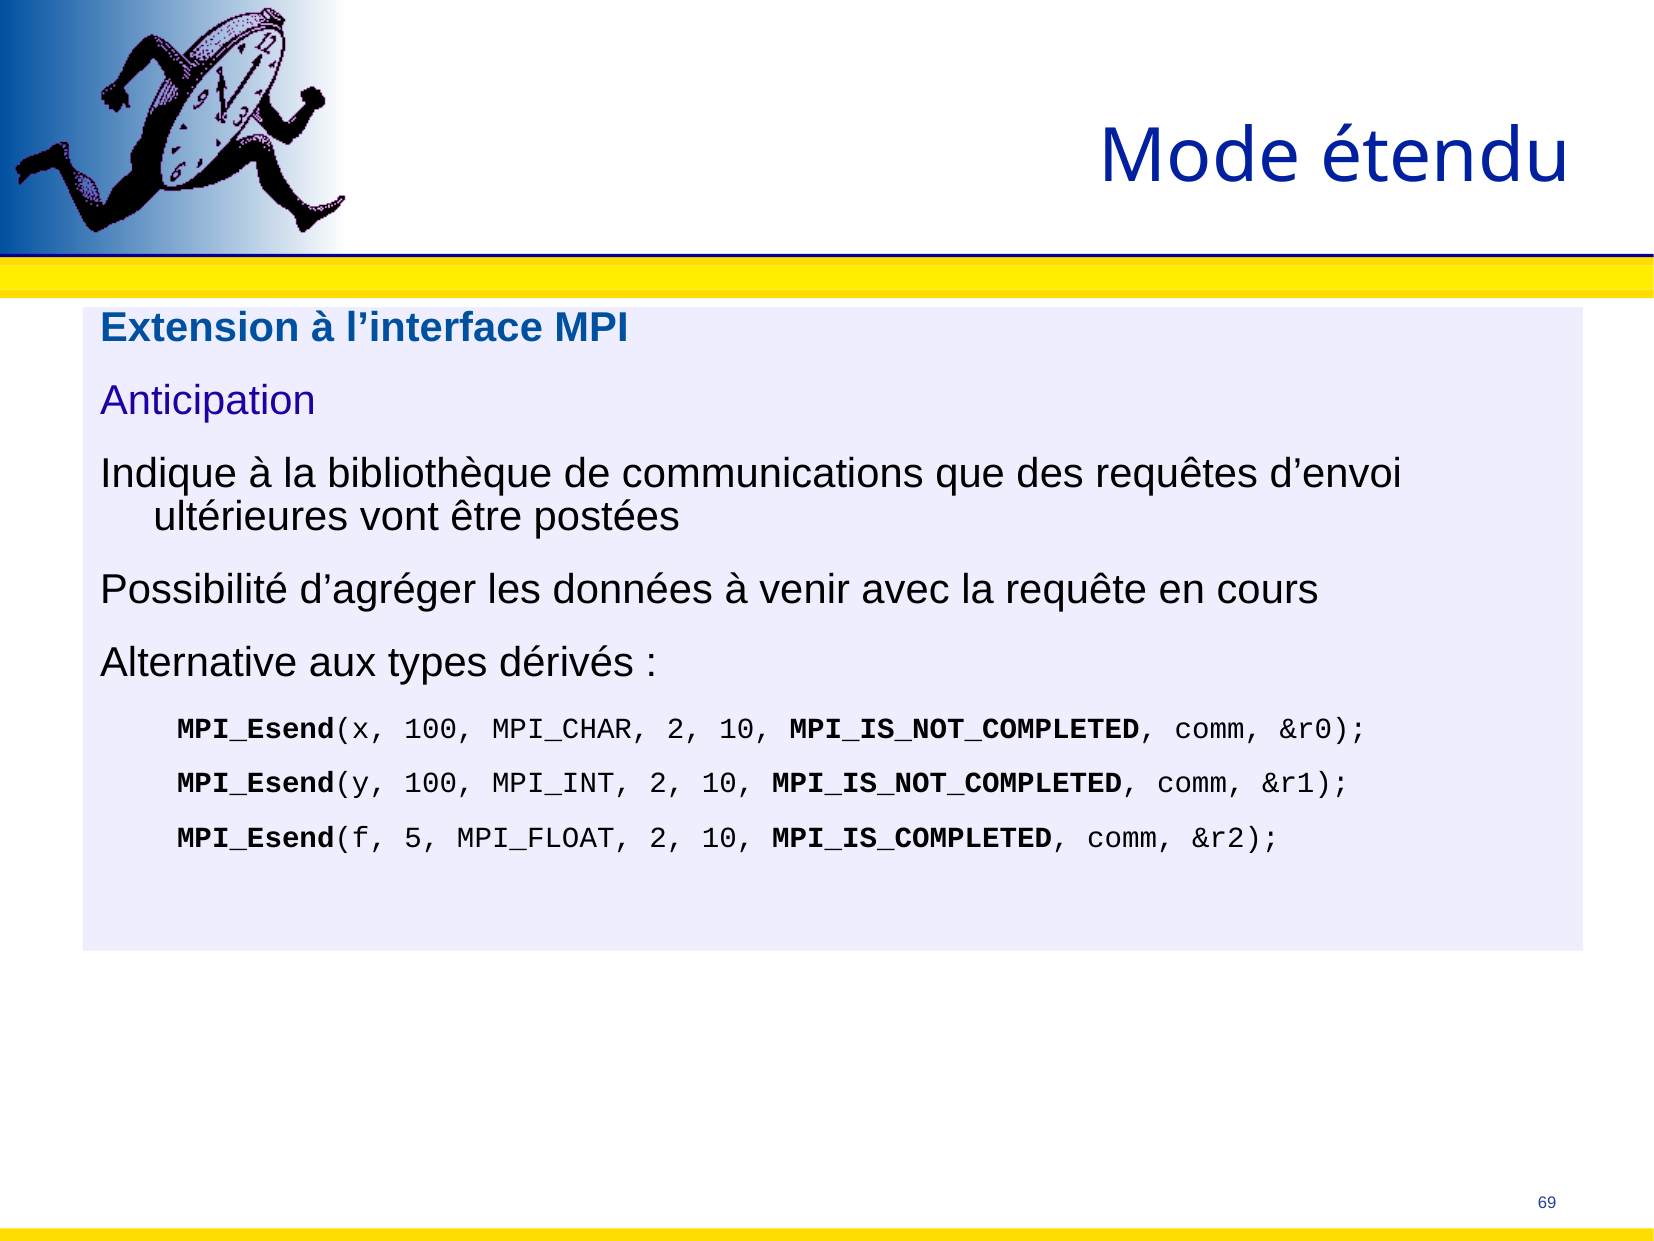

# Mode étendu
Extension à l’interface MPI
Anticipation
Indique à la bibliothèque de communications que des requêtes d’envoi ultérieures vont être postées
Possibilité d’agréger les données à venir avec la requête en cours
Alternative aux types dérivés :
MPI_Esend(x, 100, MPI_CHAR, 2, 10, MPI_IS_NOT_COMPLETED, comm, &r0);
MPI_Esend(y, 100, MPI_INT, 2, 10, MPI_IS_NOT_COMPLETED, comm, &r1);
MPI_Esend(f, 5, MPI_FLOAT, 2, 10, MPI_IS_COMPLETED, comm, &r2);